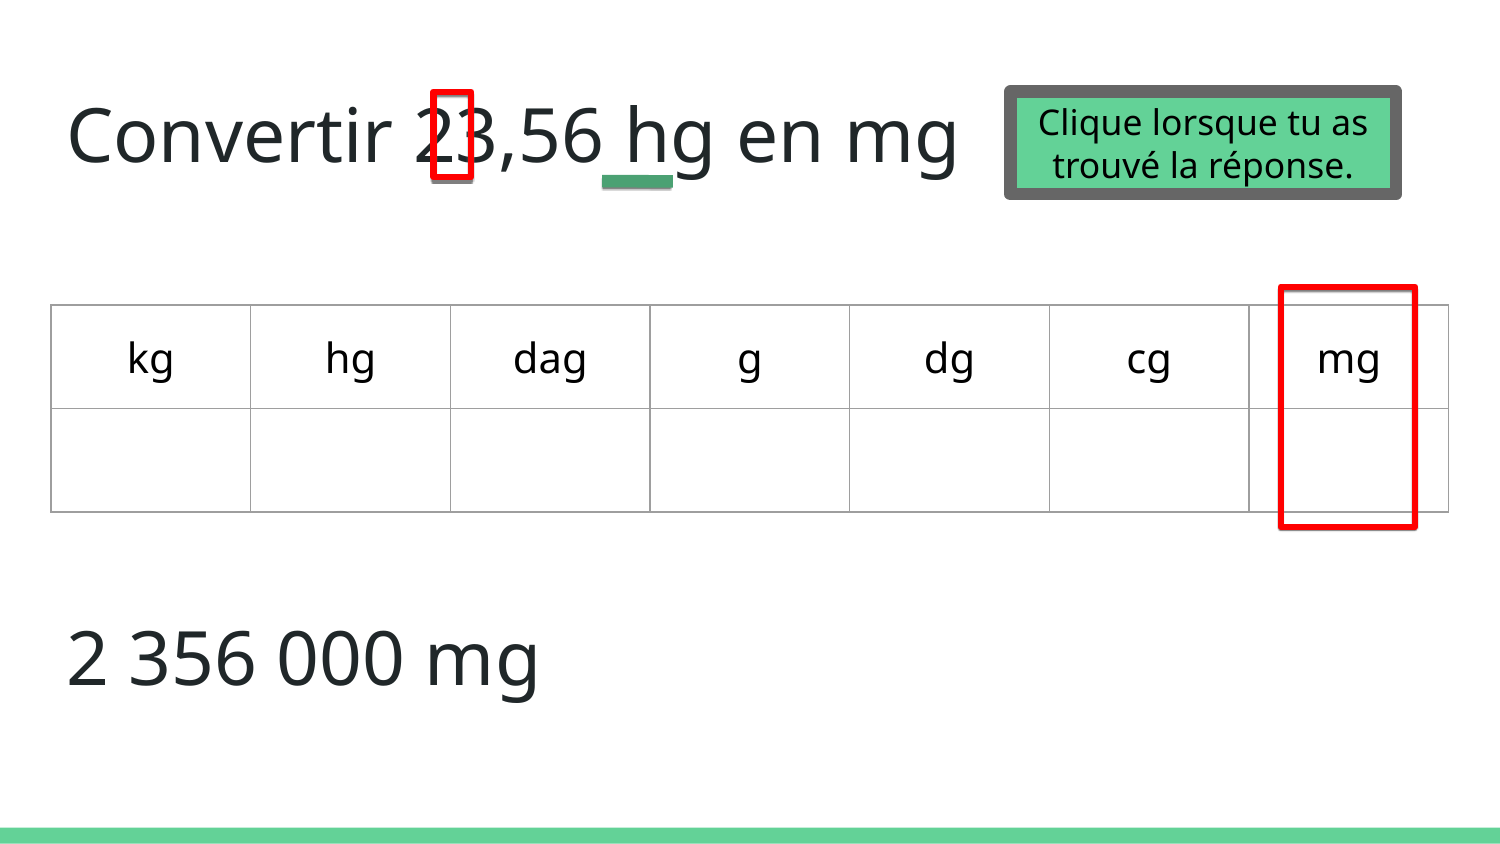

# Convertir 23,56 hg en mg
Clique lorsque tu as trouvé la réponse.
| kg | hg | dag | g | dg | cg | mg |
| --- | --- | --- | --- | --- | --- | --- |
| 2 | 3 | 5 | 6 | 0 | 0 | 0 |
2 356 000 mg